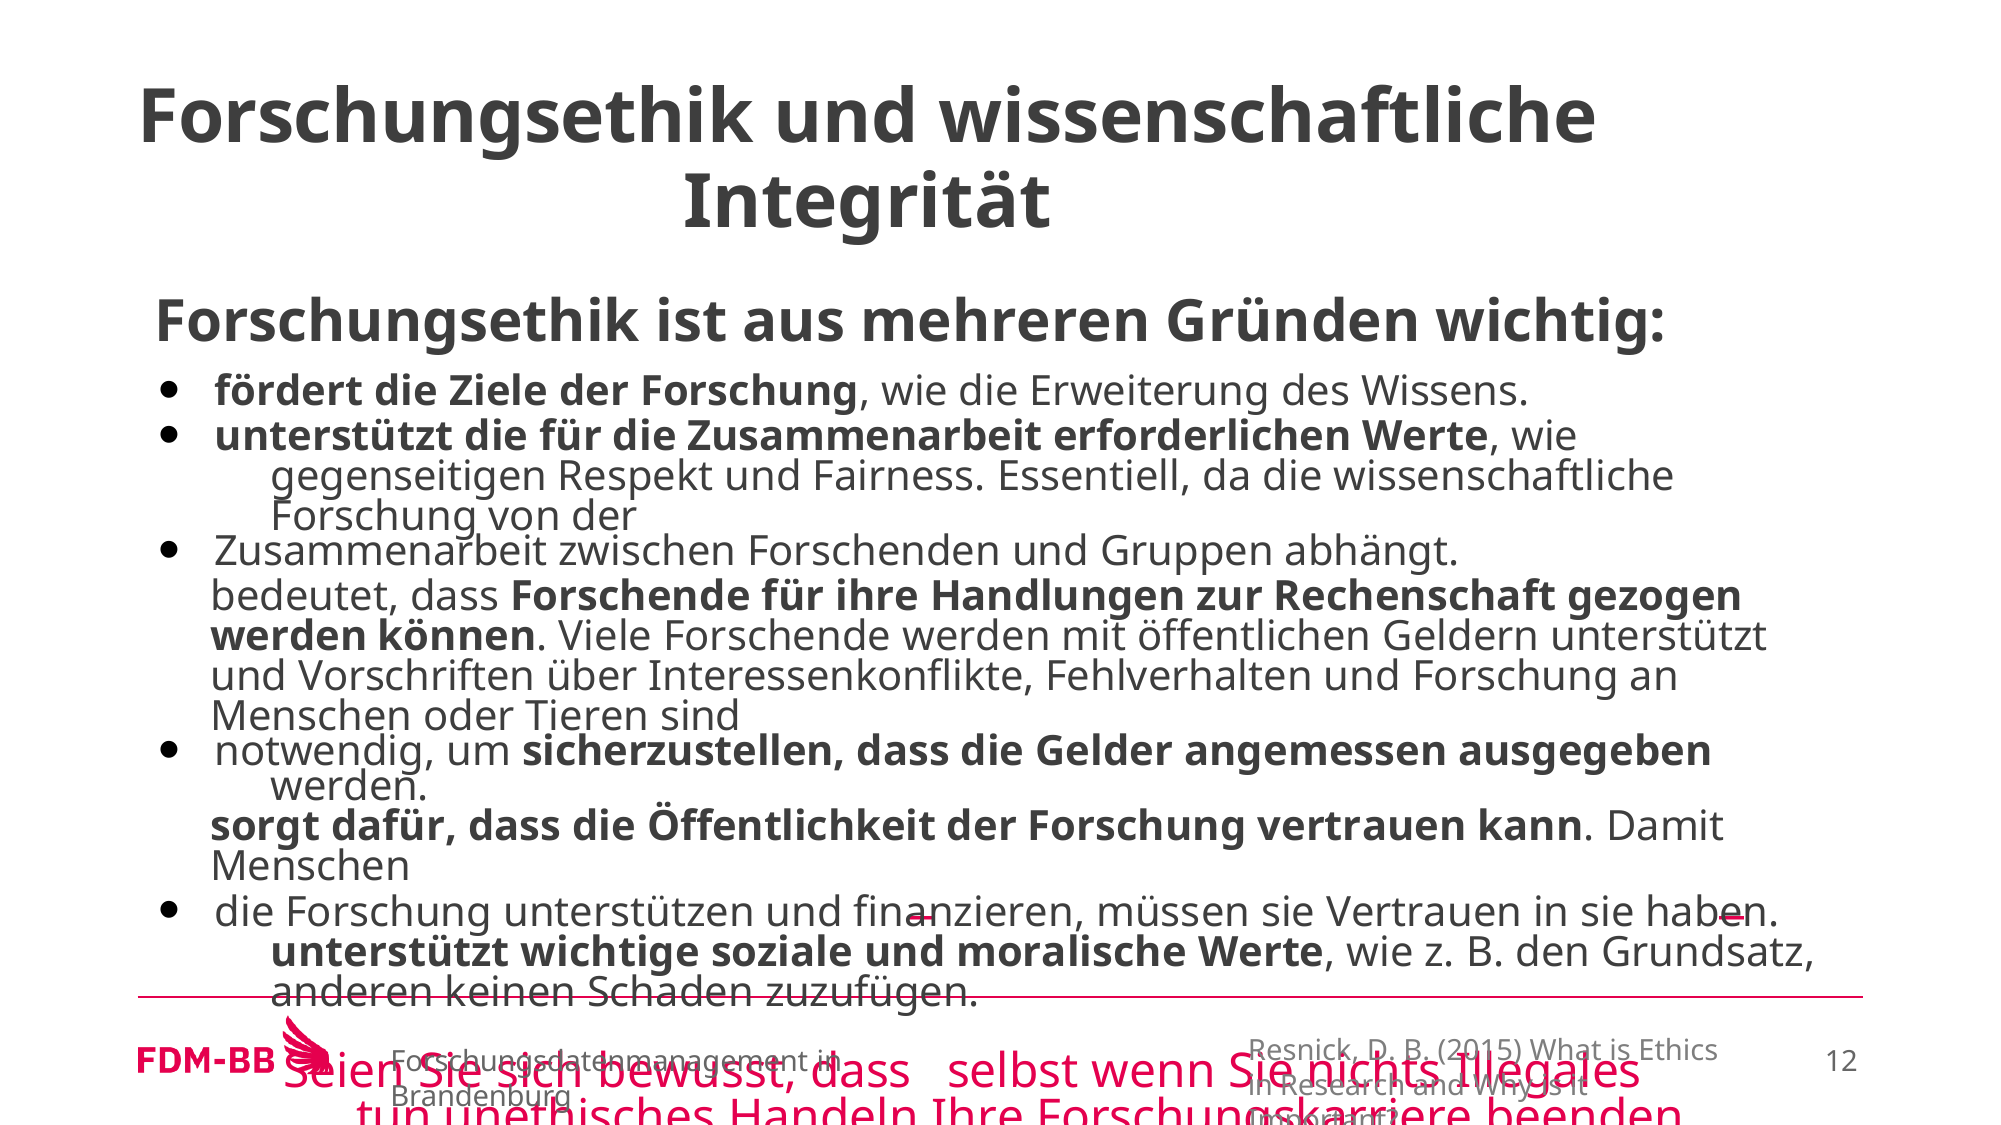

# Forschungsethik und wissenschaftliche
Integrität
Forschungsethik ist aus mehreren Gründen wichtig:
fördert die Ziele der Forschung, wie die Erweiterung des Wissens.
unterstützt die für die Zusammenarbeit erforderlichen Werte, wie gegenseitigen Respekt und Fairness. Essentiell, da die wissenschaftliche Forschung von der
Zusammenarbeit zwischen Forschenden und Gruppen abhängt.
bedeutet, dass Forschende für ihre Handlungen zur Rechenschaft gezogen werden können. Viele Forschende werden mit öffentlichen Geldern unterstützt und Vorschriften über Interessenkonflikte, Fehlverhalten und Forschung an Menschen oder Tieren sind
notwendig, um sicherzustellen, dass die Gelder angemessen ausgegeben werden.
sorgt dafür, dass die Öffentlichkeit der Forschung vertrauen kann. Damit Menschen
die Forschung unterstützen und finanzieren, müssen sie Vertrauen in sie haben. unterstützt wichtige soziale und moralische Werte, wie z. B. den Grundsatz, anderen keinen Schaden zuzufügen.
Seien Sie sich bewusst, dass	selbst wenn Sie nichts Illegales tun unethisches Handeln Ihre Forschungskarriere beenden kann!
Resnick, D. B. (2015) What is Ethics in Research and Why is it Important?
Forschungsdatenmanagement in Brandenburg
12